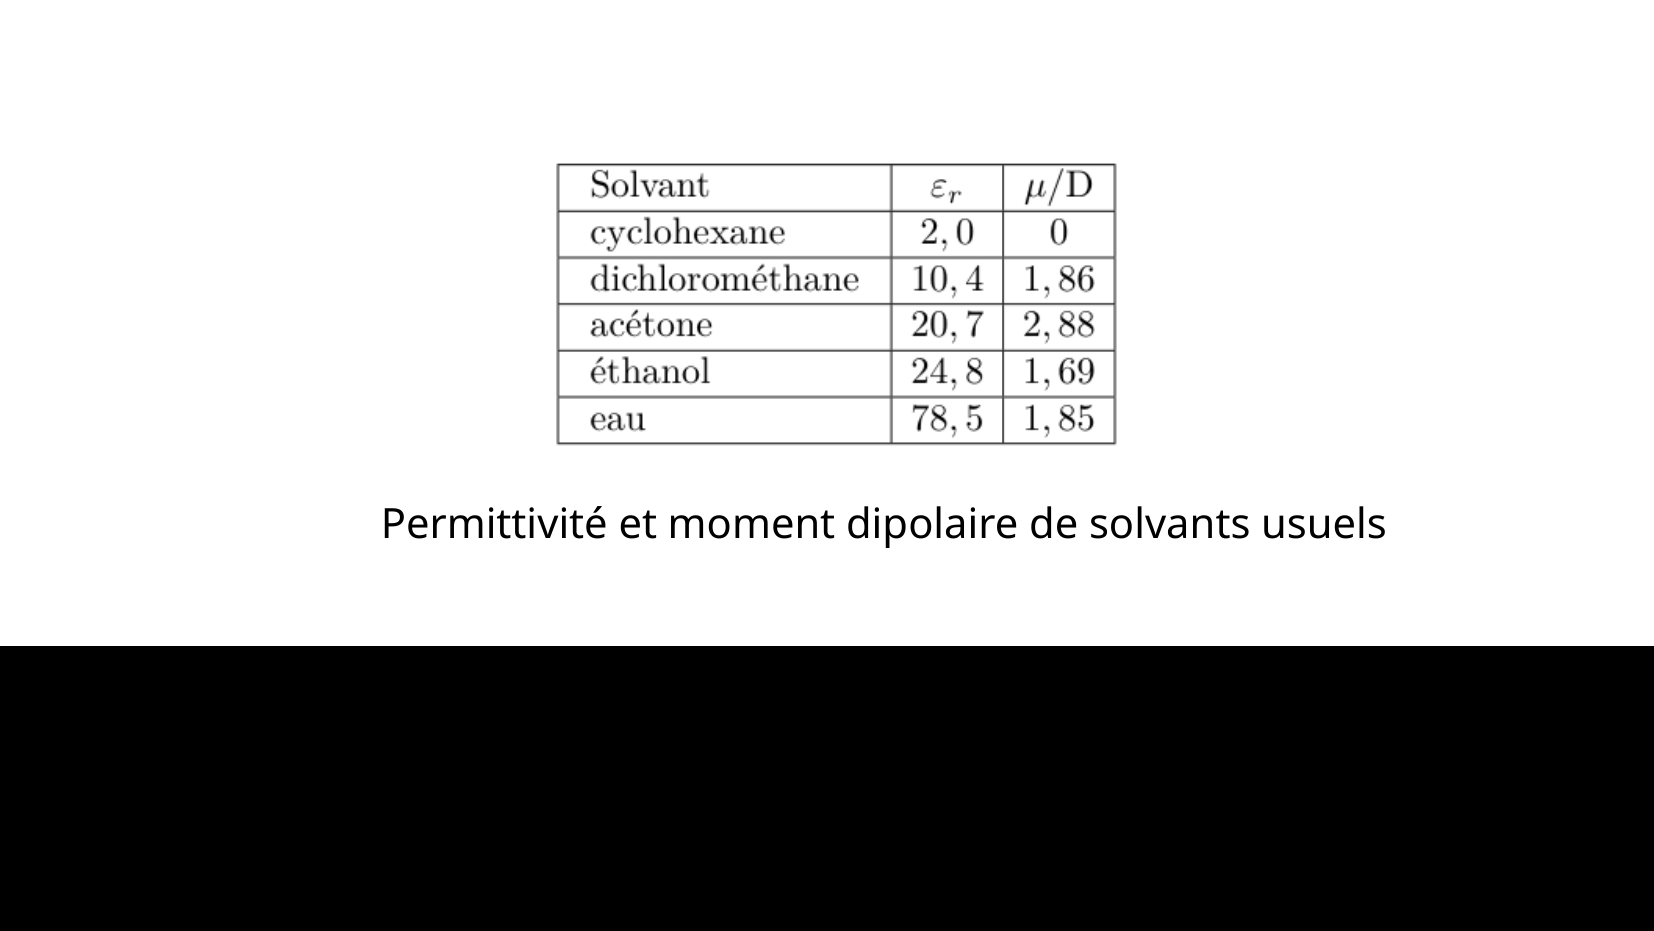

Permittivité et moment dipolaire de solvants usuels